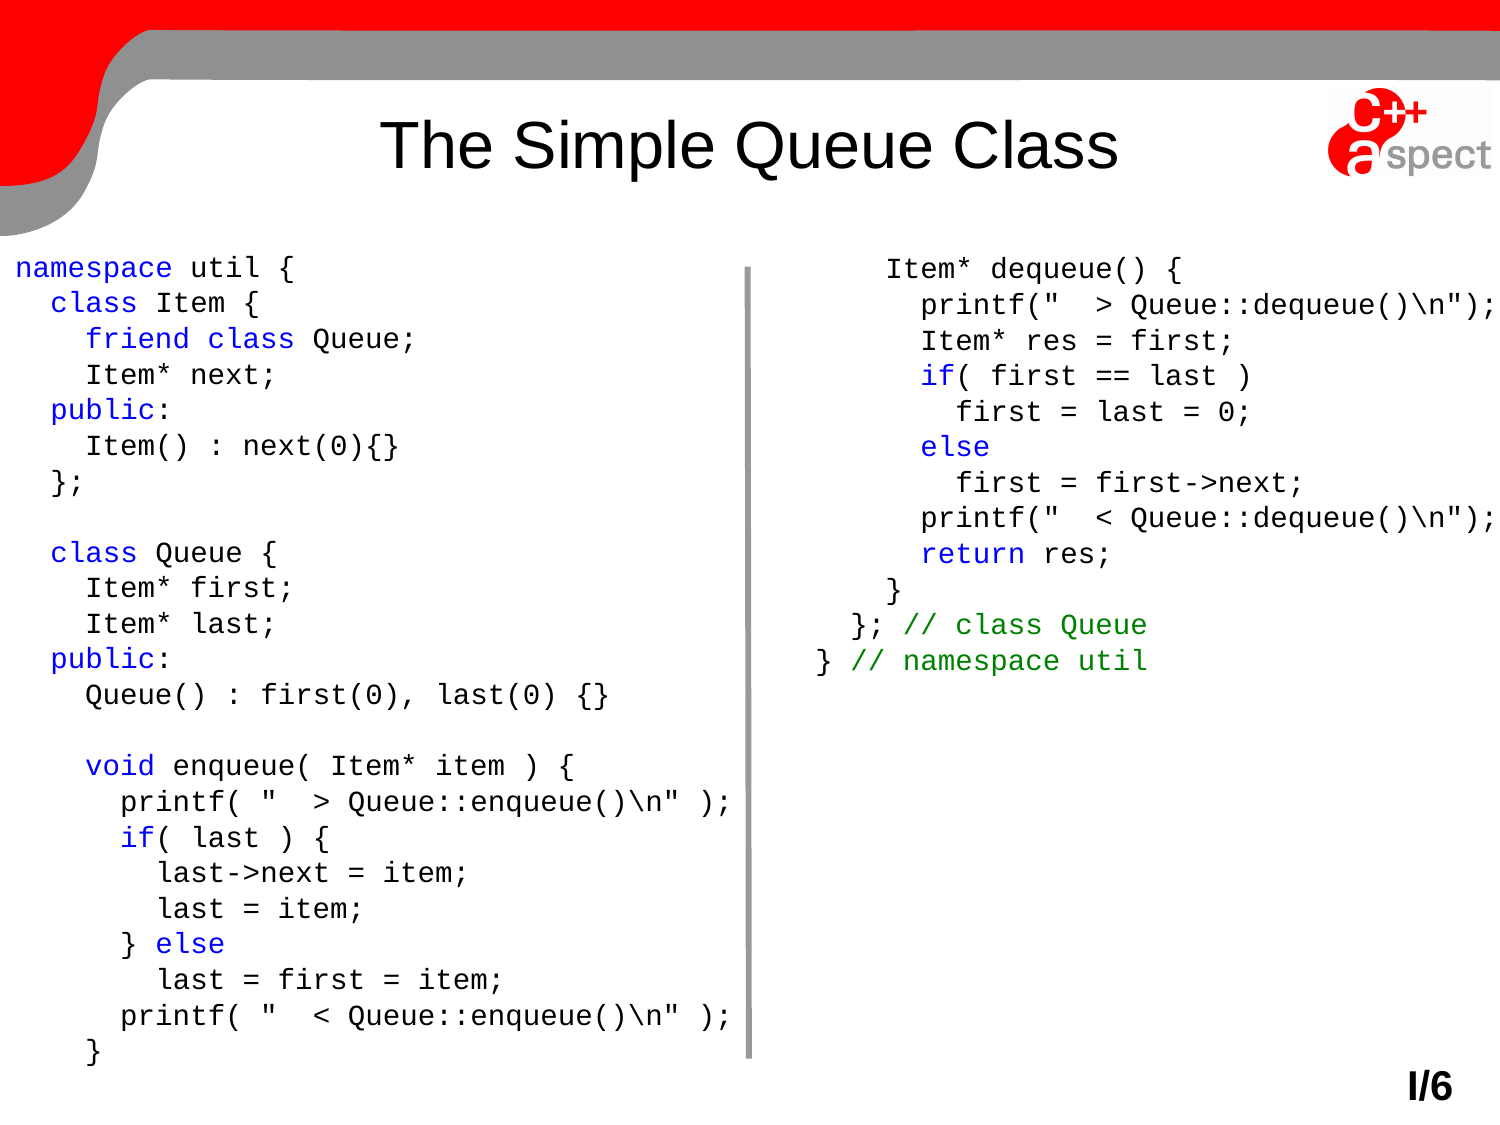

# The Simple Queue Class
namespace util {
 class Item {
 friend class Queue;
 Item* next;
 public:
 Item() : next(0){}
 };
 class Queue {
 Item* first;
 Item* last;
 public:
 Queue() : first(0), last(0) {}
 void enqueue( Item* item ) {
 printf( " > Queue::enqueue()\n" );
 if( last ) {
 last->next = item;
 last = item;
 } else
 last = first = item;
 printf( " < Queue::enqueue()\n" );
 }
 Item* dequeue() {
 printf(" > Queue::dequeue()\n");
 Item* res = first;
 if( first == last )
 first = last = 0;
 else
 first = first->next;
 printf(" < Queue::dequeue()\n");
 return res;
 }
 }; // class Queue
} // namespace util